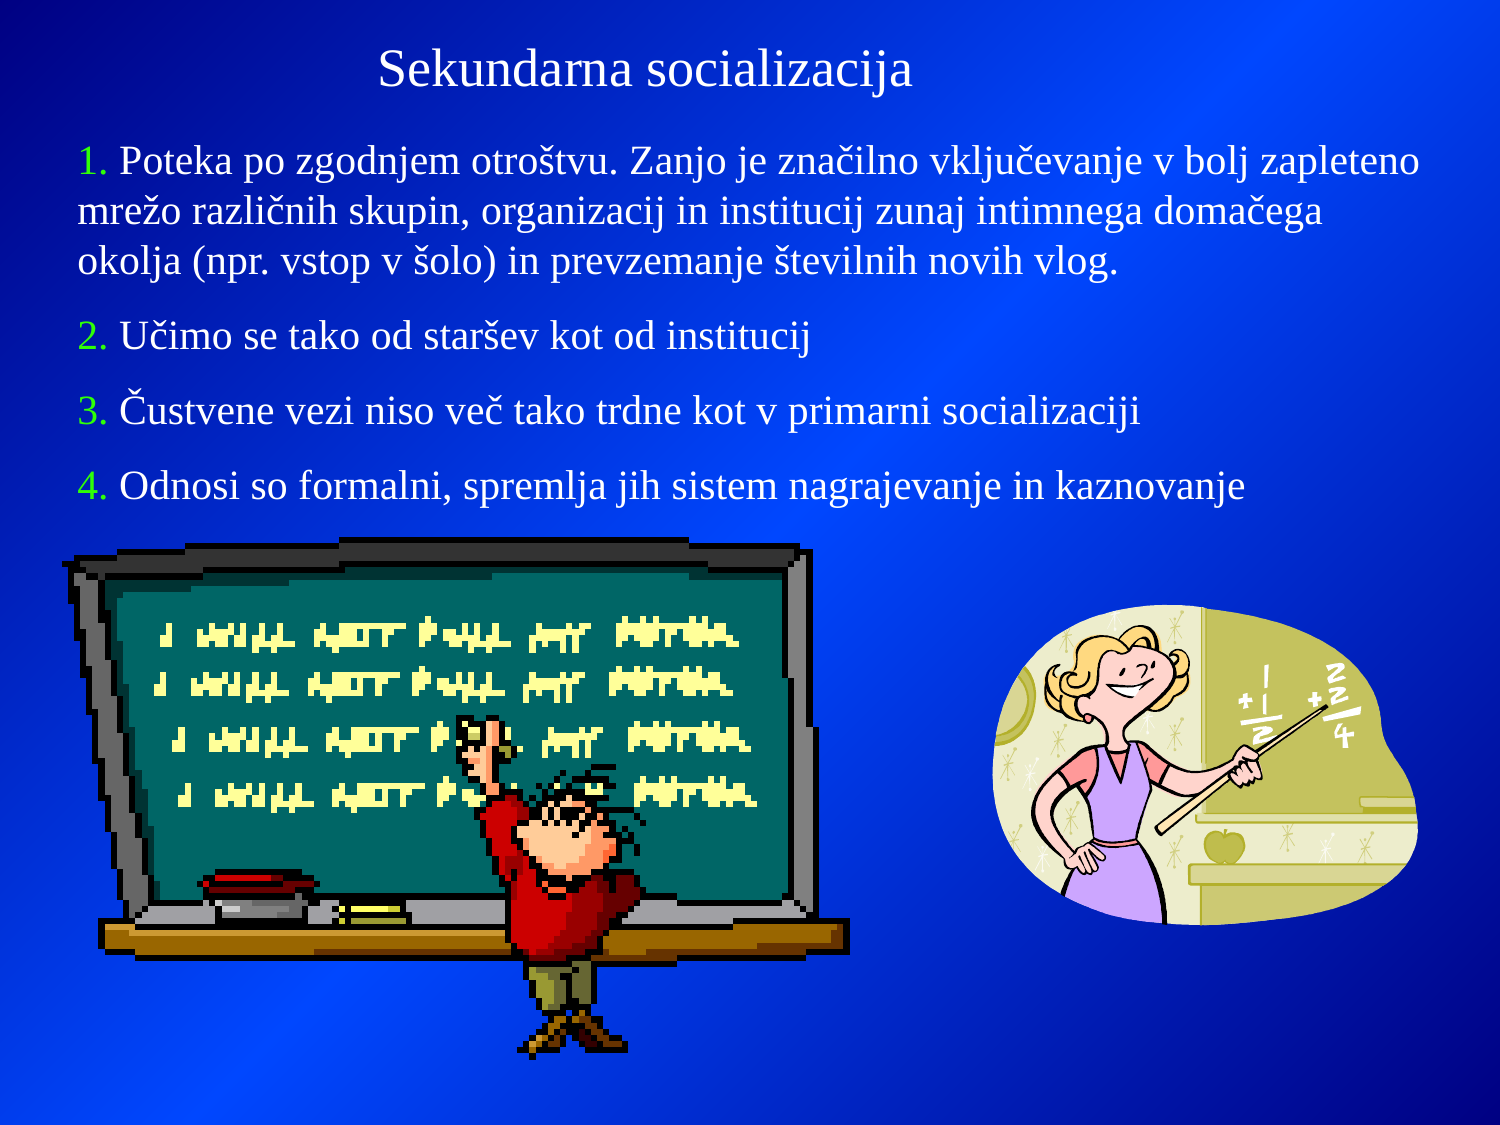

Sekundarna socializacija
1. Poteka po zgodnjem otroštvu. Zanjo je značilno vključevanje v bolj zapleteno mrežo različnih skupin, organizacij in institucij zunaj intimnega domačega okolja (npr. vstop v šolo) in prevzemanje številnih novih vlog.
2. Učimo se tako od staršev kot od institucij
3. Čustvene vezi niso več tako trdne kot v primarni socializaciji
4. Odnosi so formalni, spremlja jih sistem nagrajevanje in kaznovanje